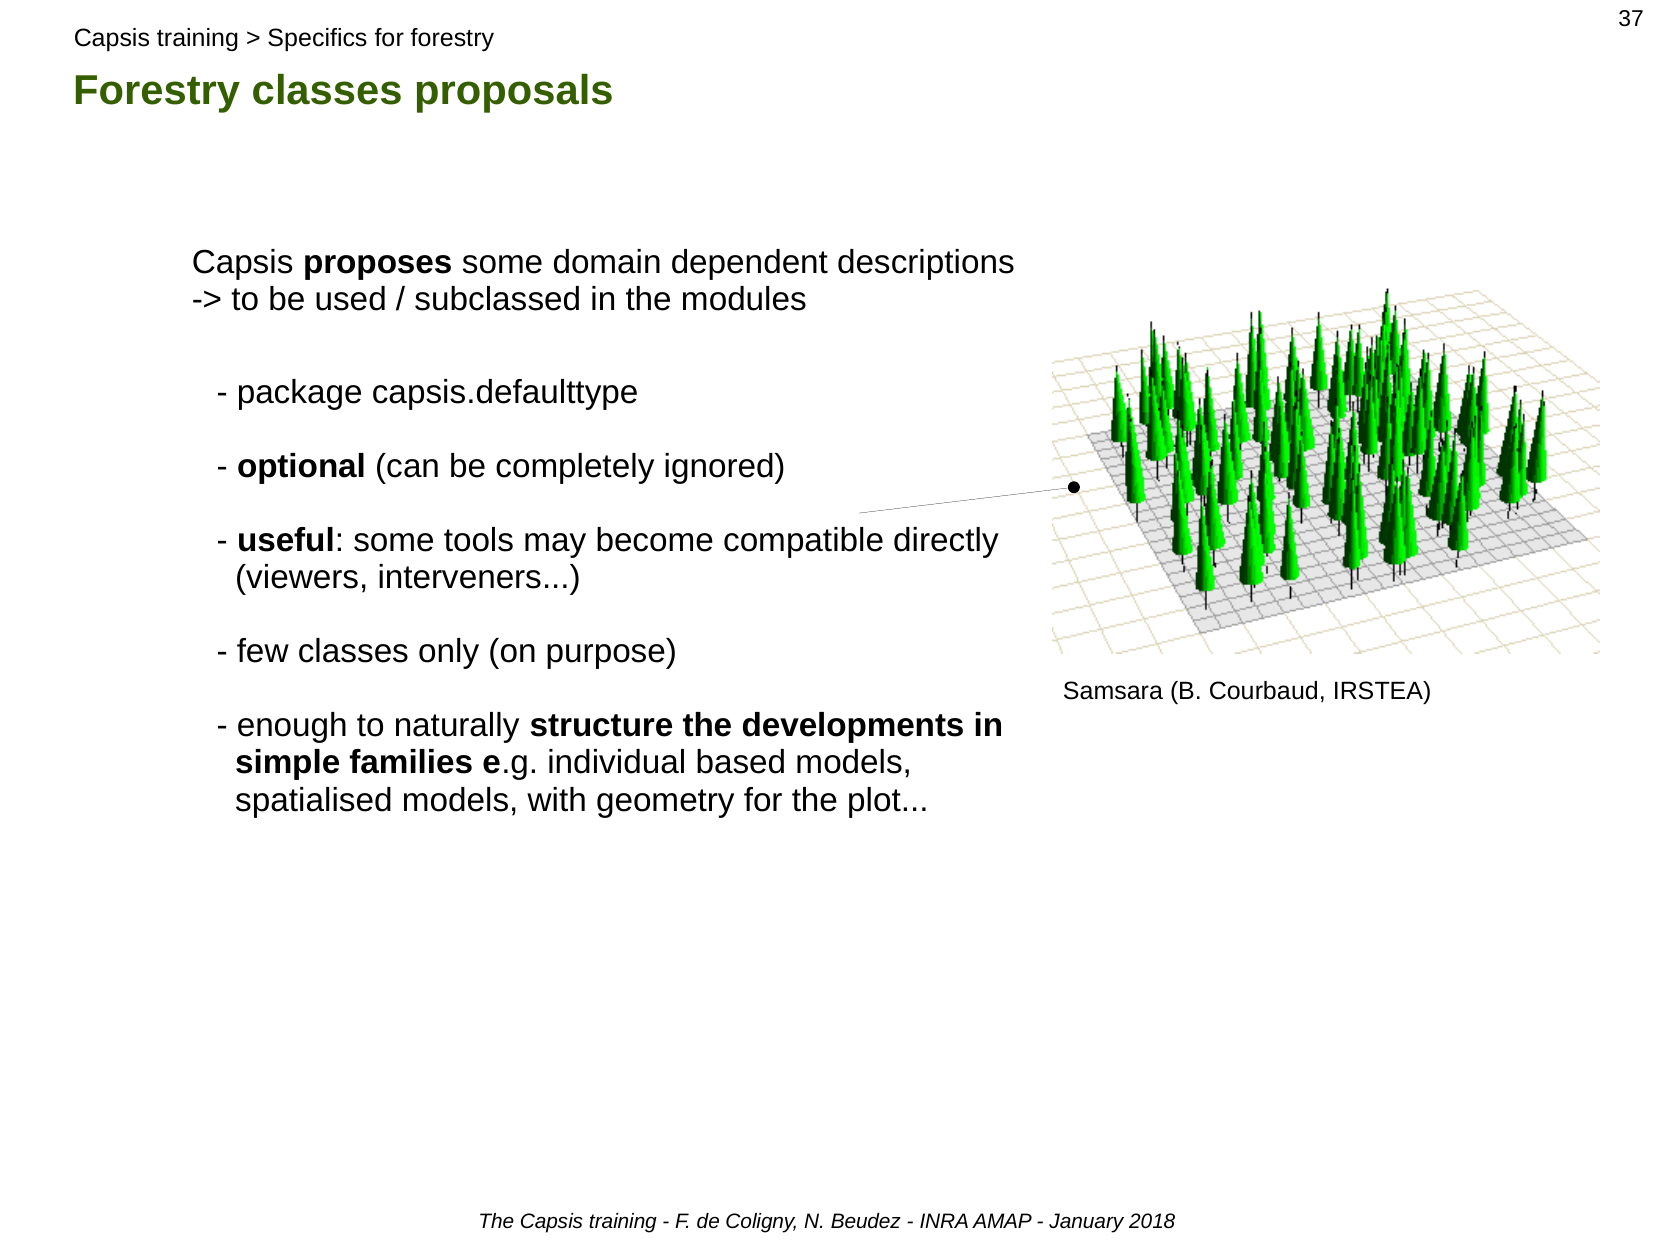

37
Capsis training > Specifics for forestry
Forestry classes proposals
Capsis proposes some domain dependent descriptions
-> to be used / subclassed in the modules
- package capsis.defaulttype
- optional (can be completely ignored)
- useful: some tools may become compatible directly
 (viewers, interveners...)
- few classes only (on purpose)
- enough to naturally structure the developments in
 simple families e.g. individual based models,
 spatialised models, with geometry for the plot...
Samsara (B. Courbaud, IRSTEA)
The Capsis training - F. de Coligny, N. Beudez - INRA AMAP - January 2018